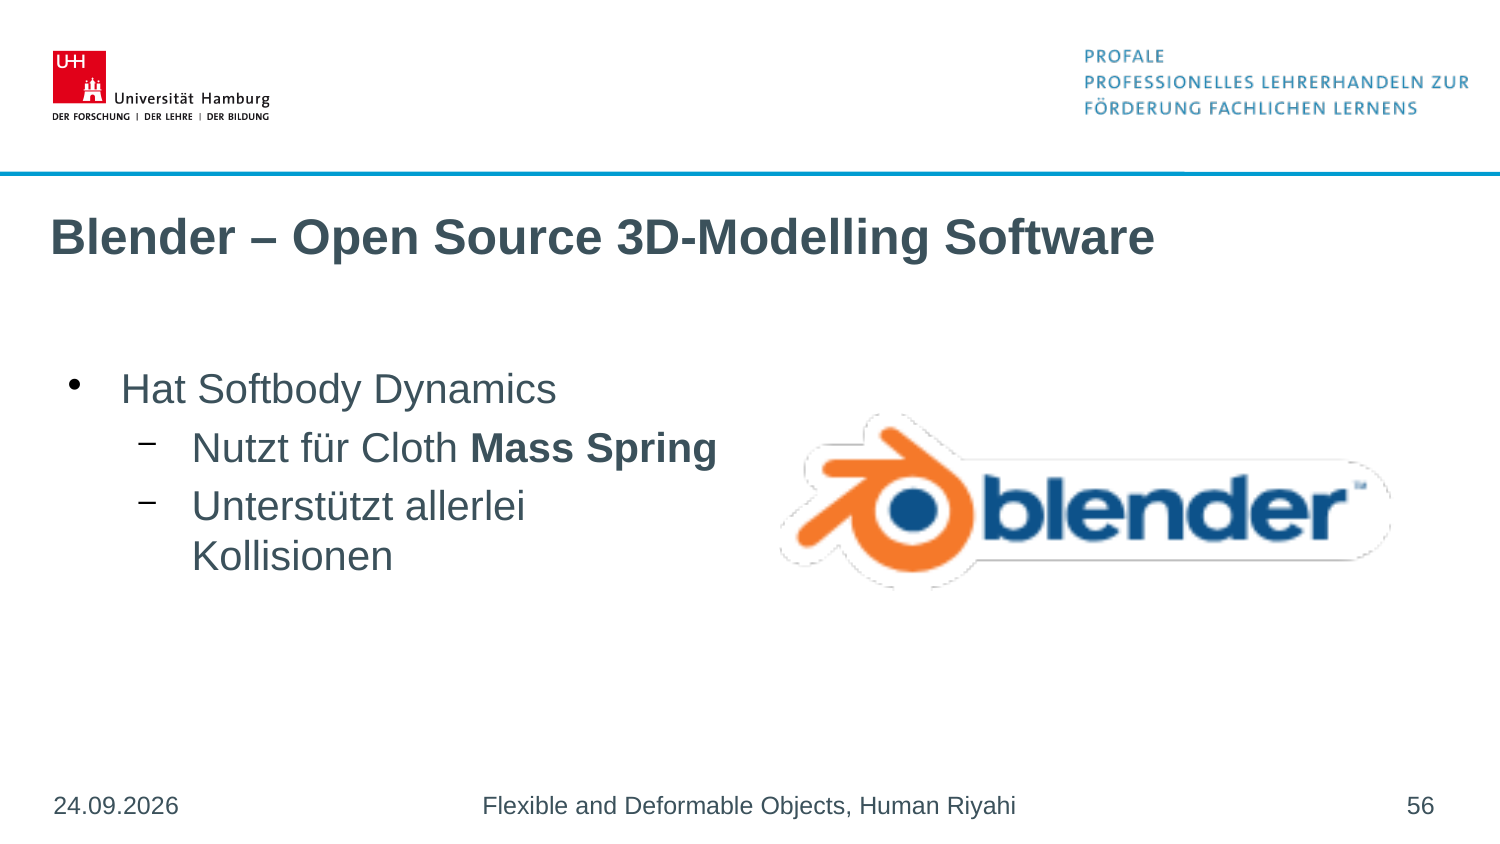

Quelle für Mass Spring Claim
→ Dass Blender allerlei Kollisionen unterstützt kann ich direkt zeigen
https://docs.blender.org/manual/en/4.0/physics/cloth/introduction.html
# Blender – Open Source 3D-Modelling Software
Hat Softbody Dynamics
Nutzt für Cloth Mass Spring
Unterstützt allerlei Kollisionen
Flexible and Deformable Objects, Human Riyahi